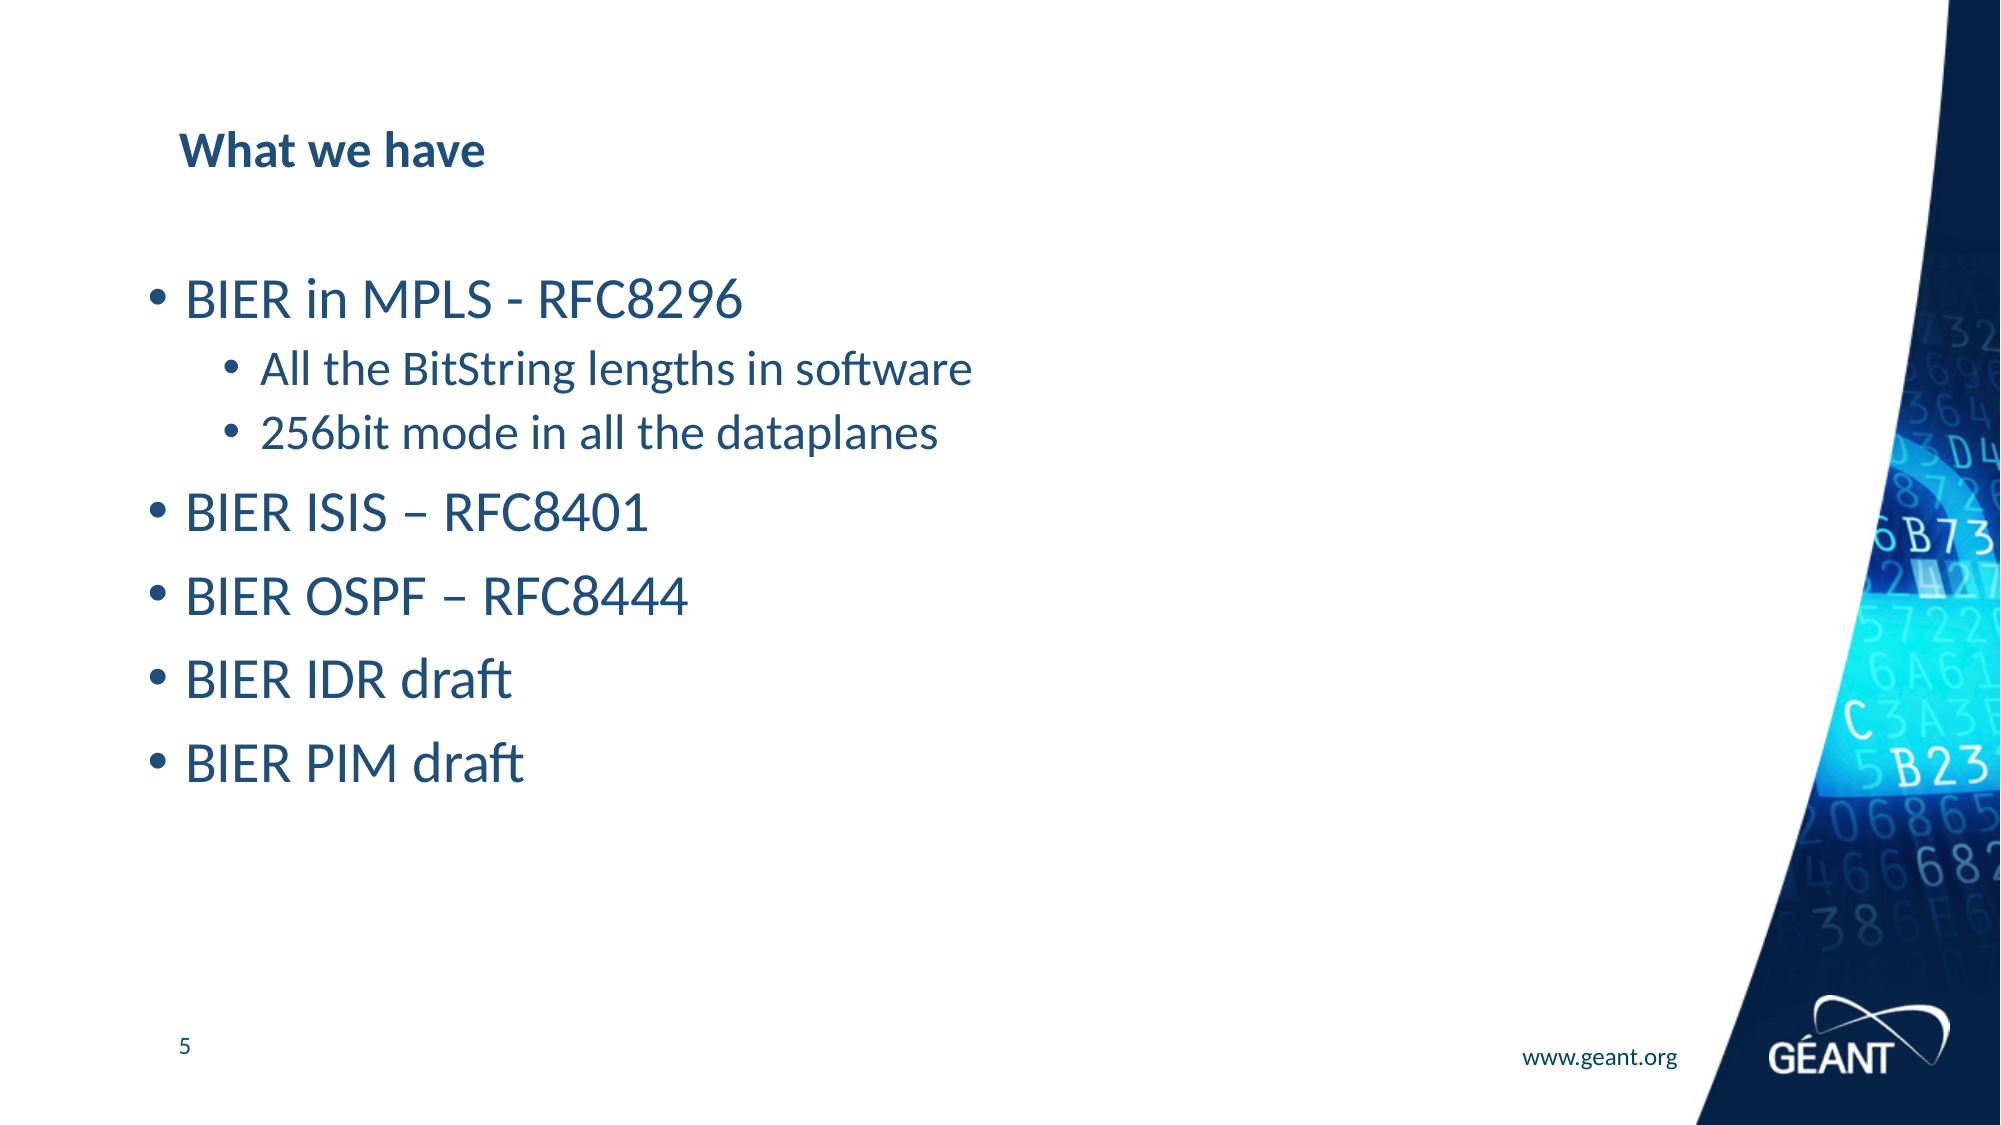

What we have
# BIER in MPLS - RFC8296
All the BitString lengths in software
256bit mode in all the dataplanes
BIER ISIS – RFC8401
BIER OSPF – RFC8444
BIER IDR draft
BIER PIM draft